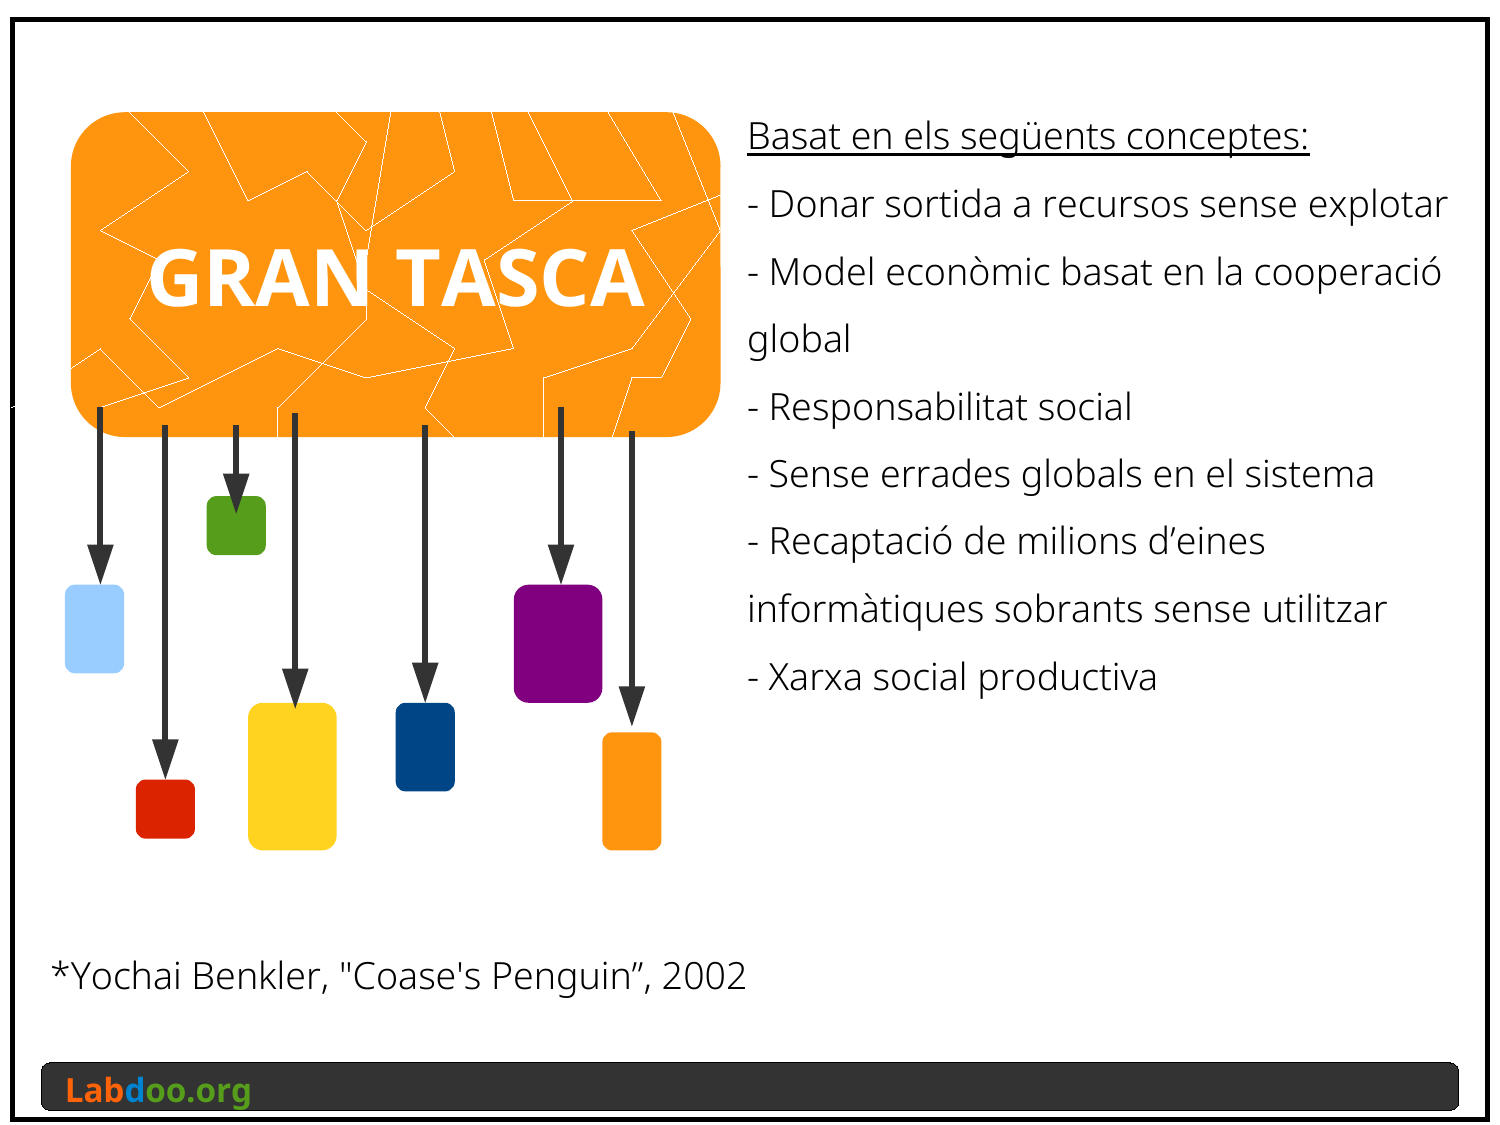

Basat en els següents conceptes:
- Donar sortida a recursos sense explotar
- Model econòmic basat en la cooperació global
- Responsabilitat social
- Sense errades globals en el sistema
- Recaptació de milions d’eines informàtiques sobrants sense utilitzar
- Xarxa social productiva
GRAN TASCA
*Yochai Benkler, "Coase's Penguin”, 2002